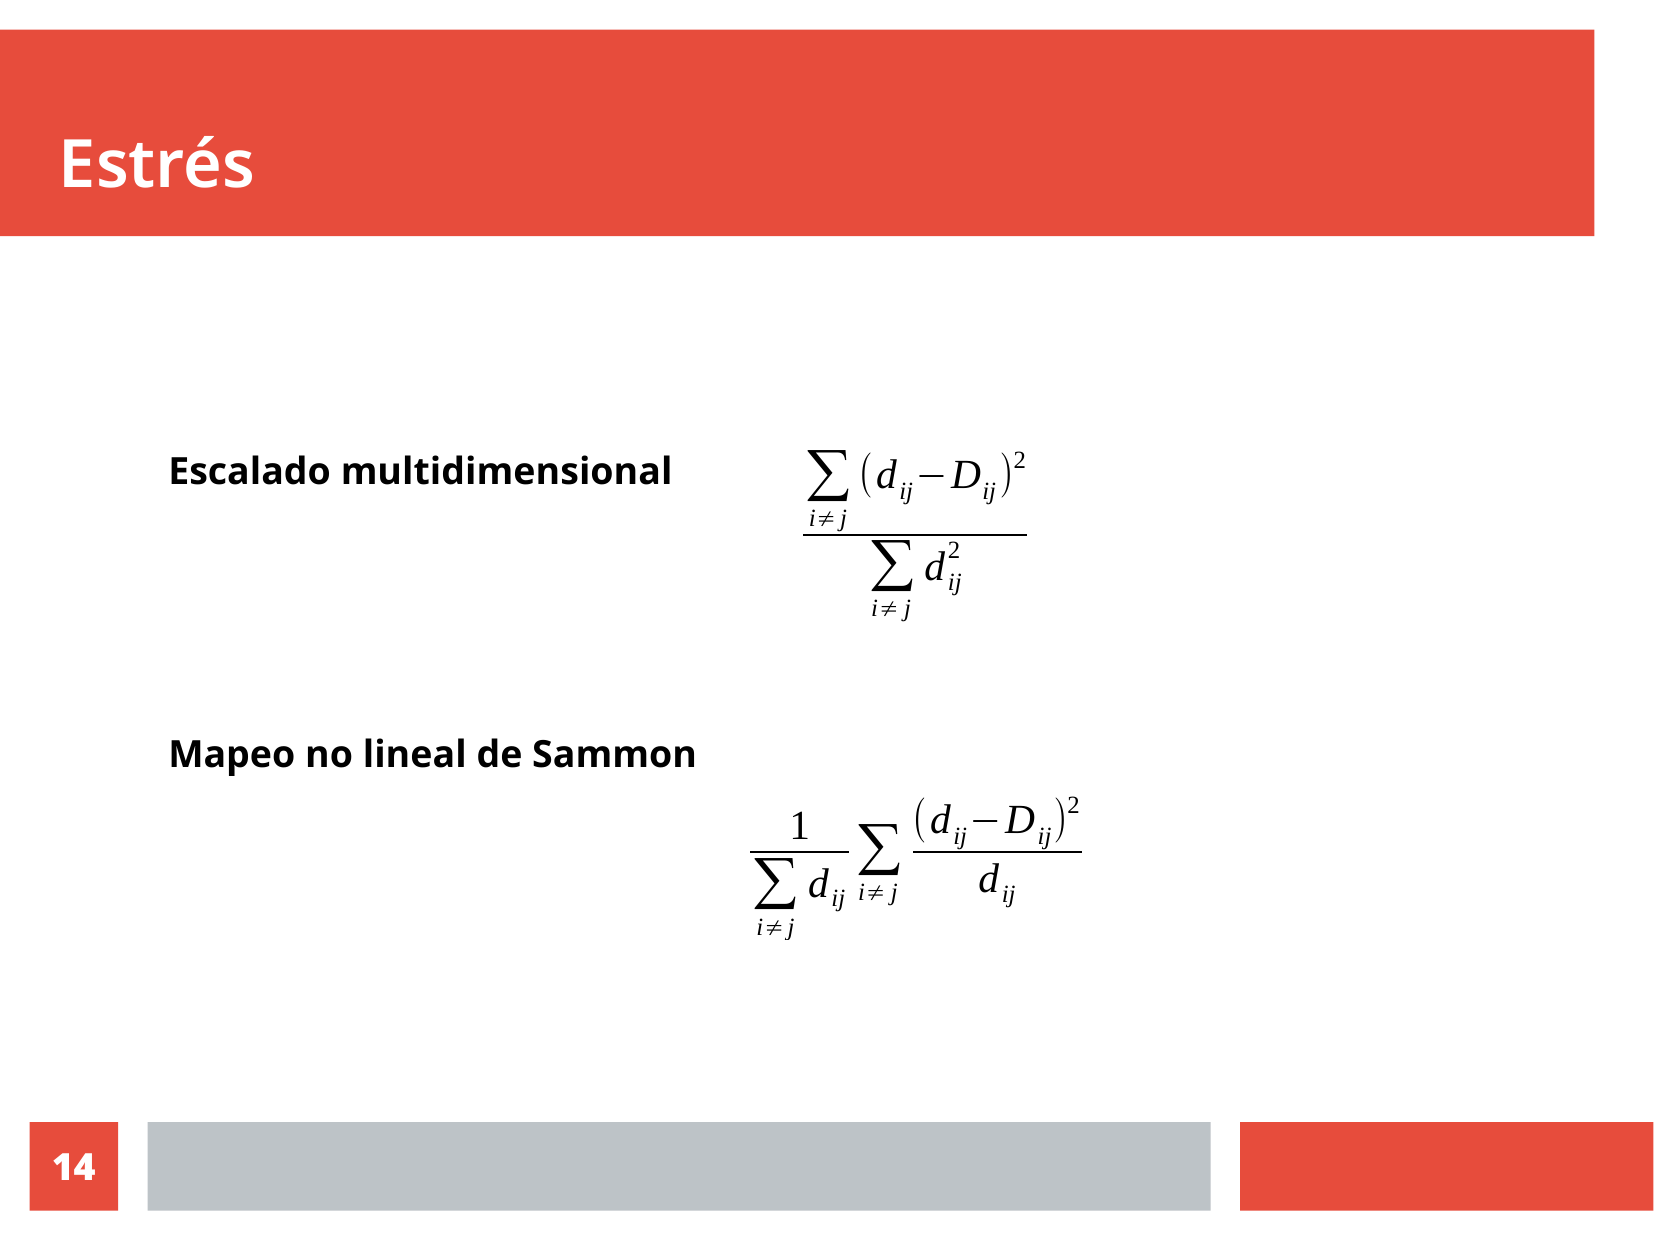

# Estrés
Escalado multidimensional
Mapeo no lineal de Sammon
14